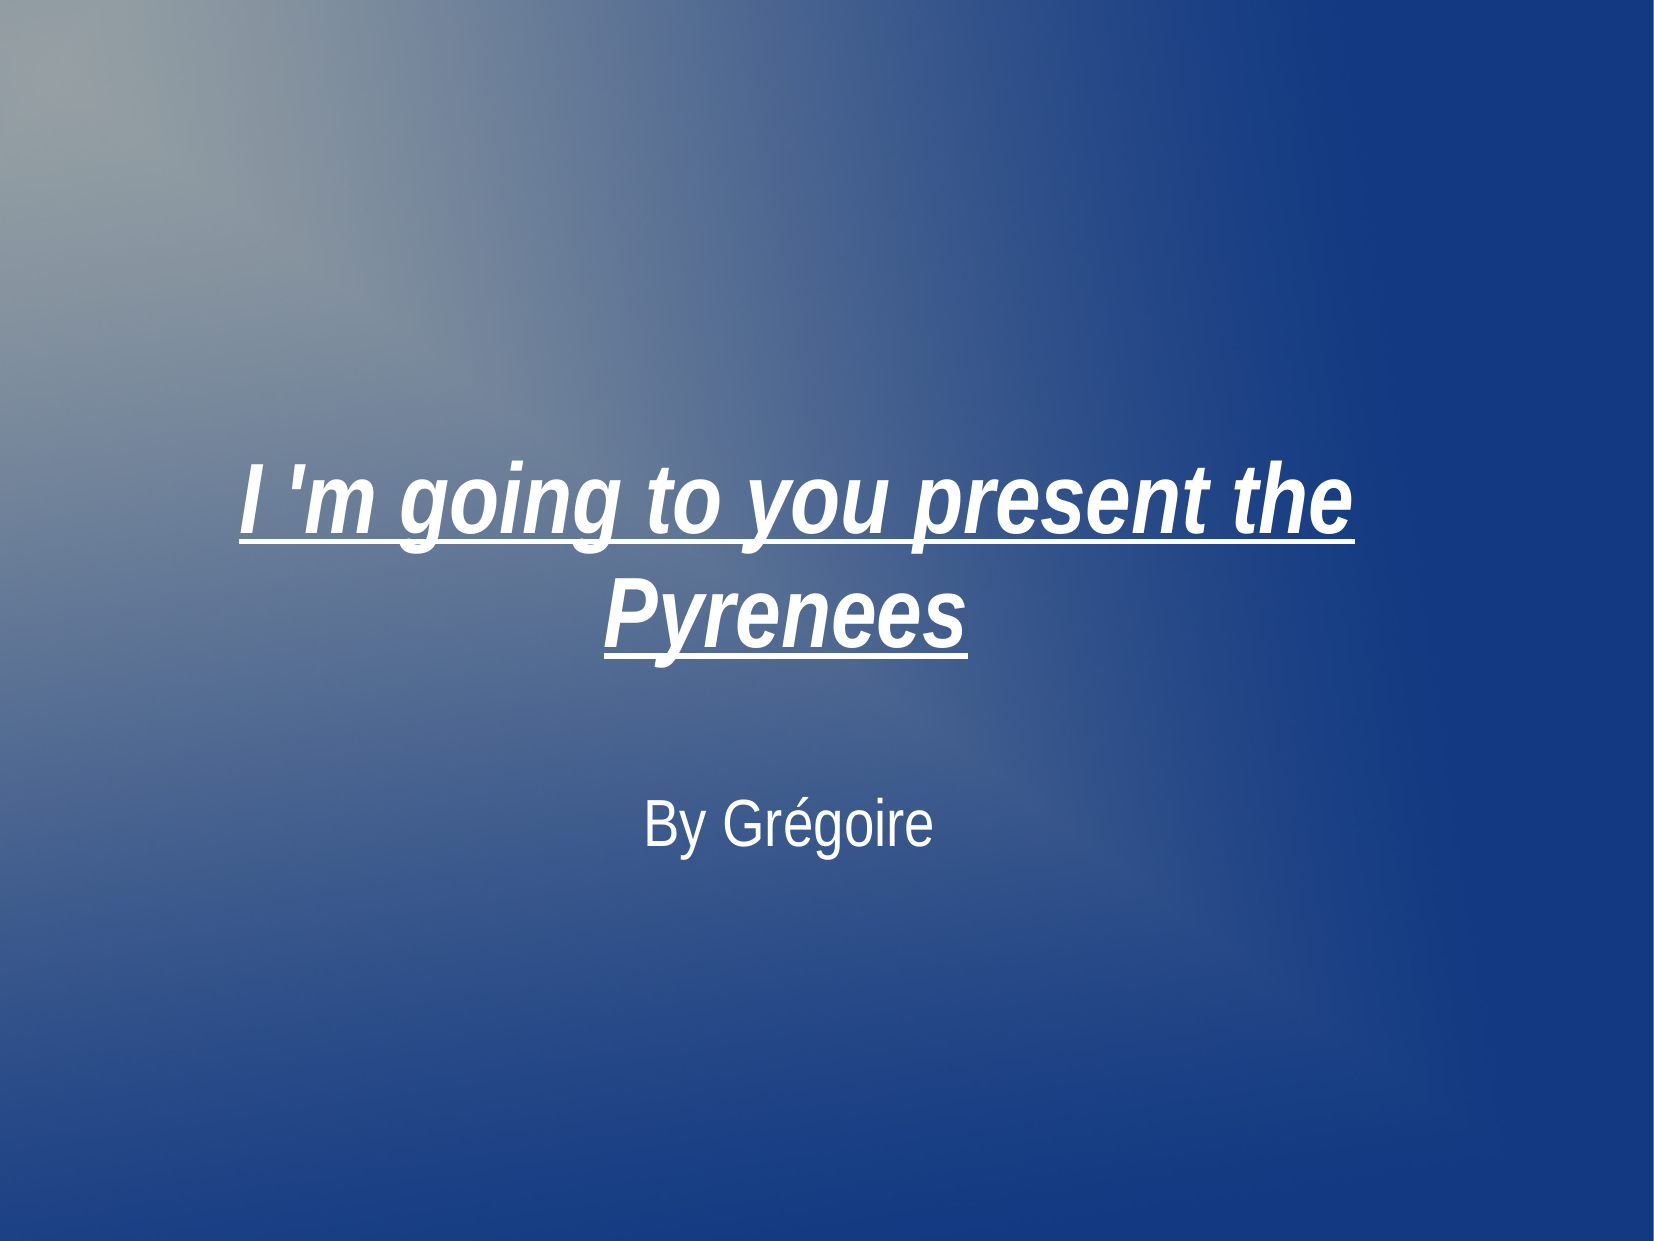

# I 'm going to you present the Pyrenees
By Grégoire